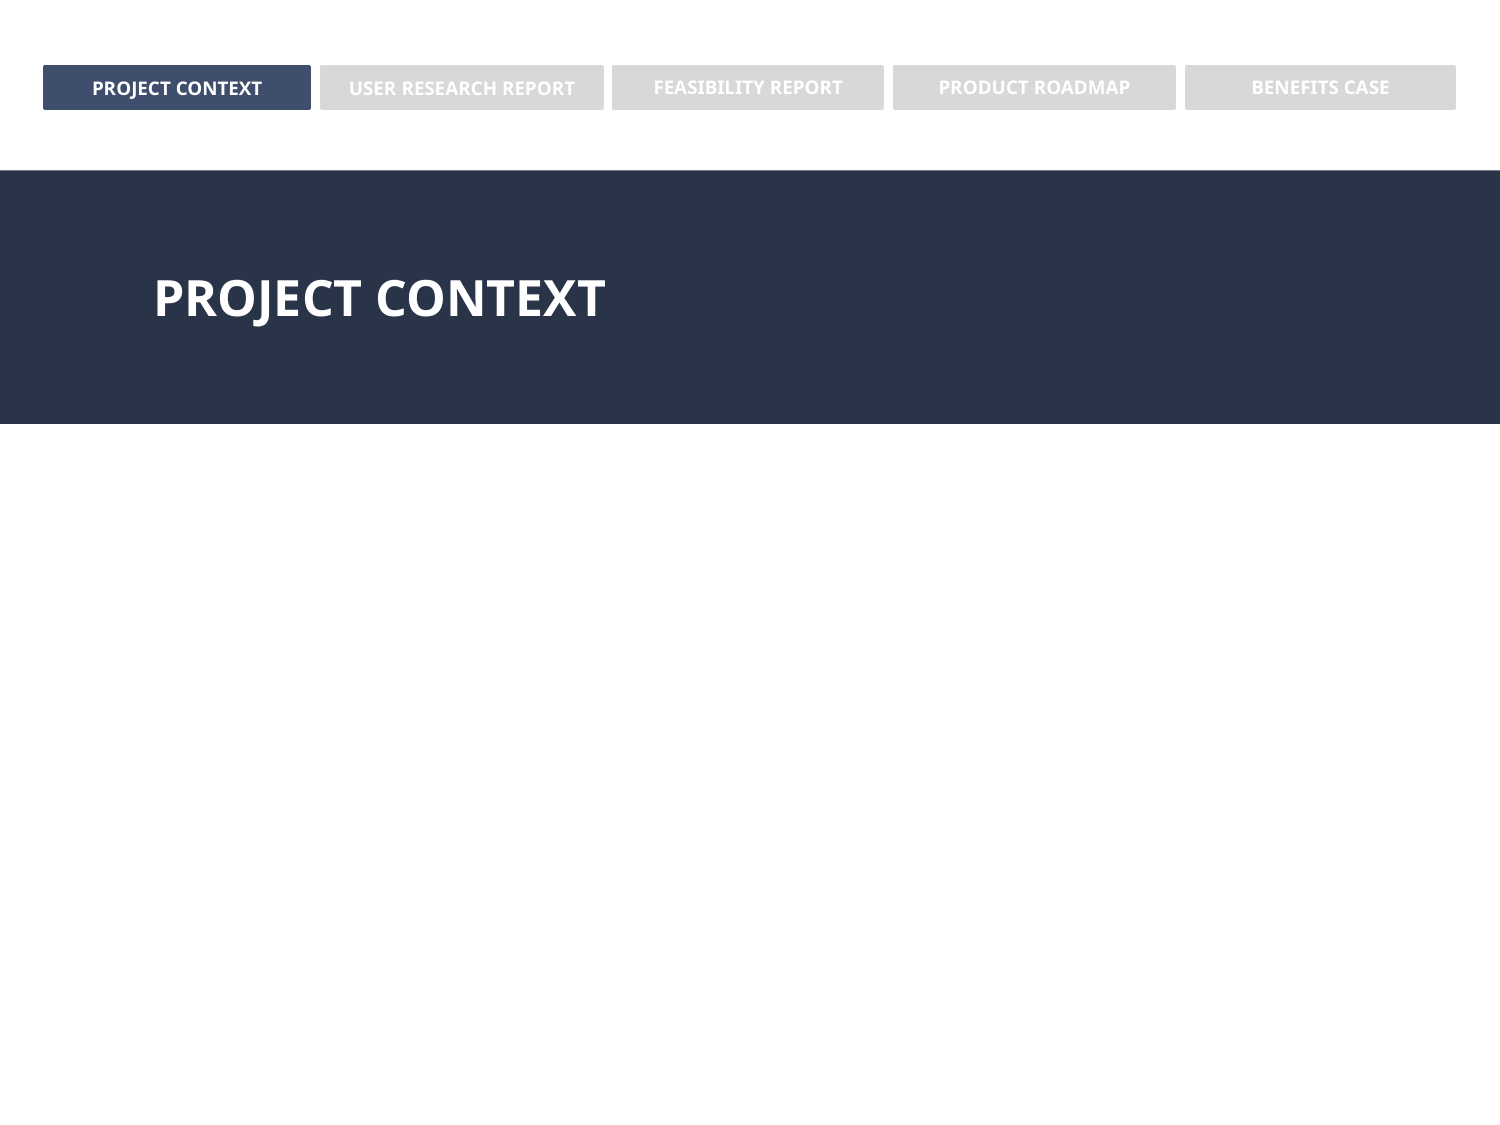

PROJECT CONTEXT
USER RESEARCH REPORT
FEASIBILITY REPORT
PRODUCT ROADMAP
BENEFITS CASE
PROJECT CONTEXT